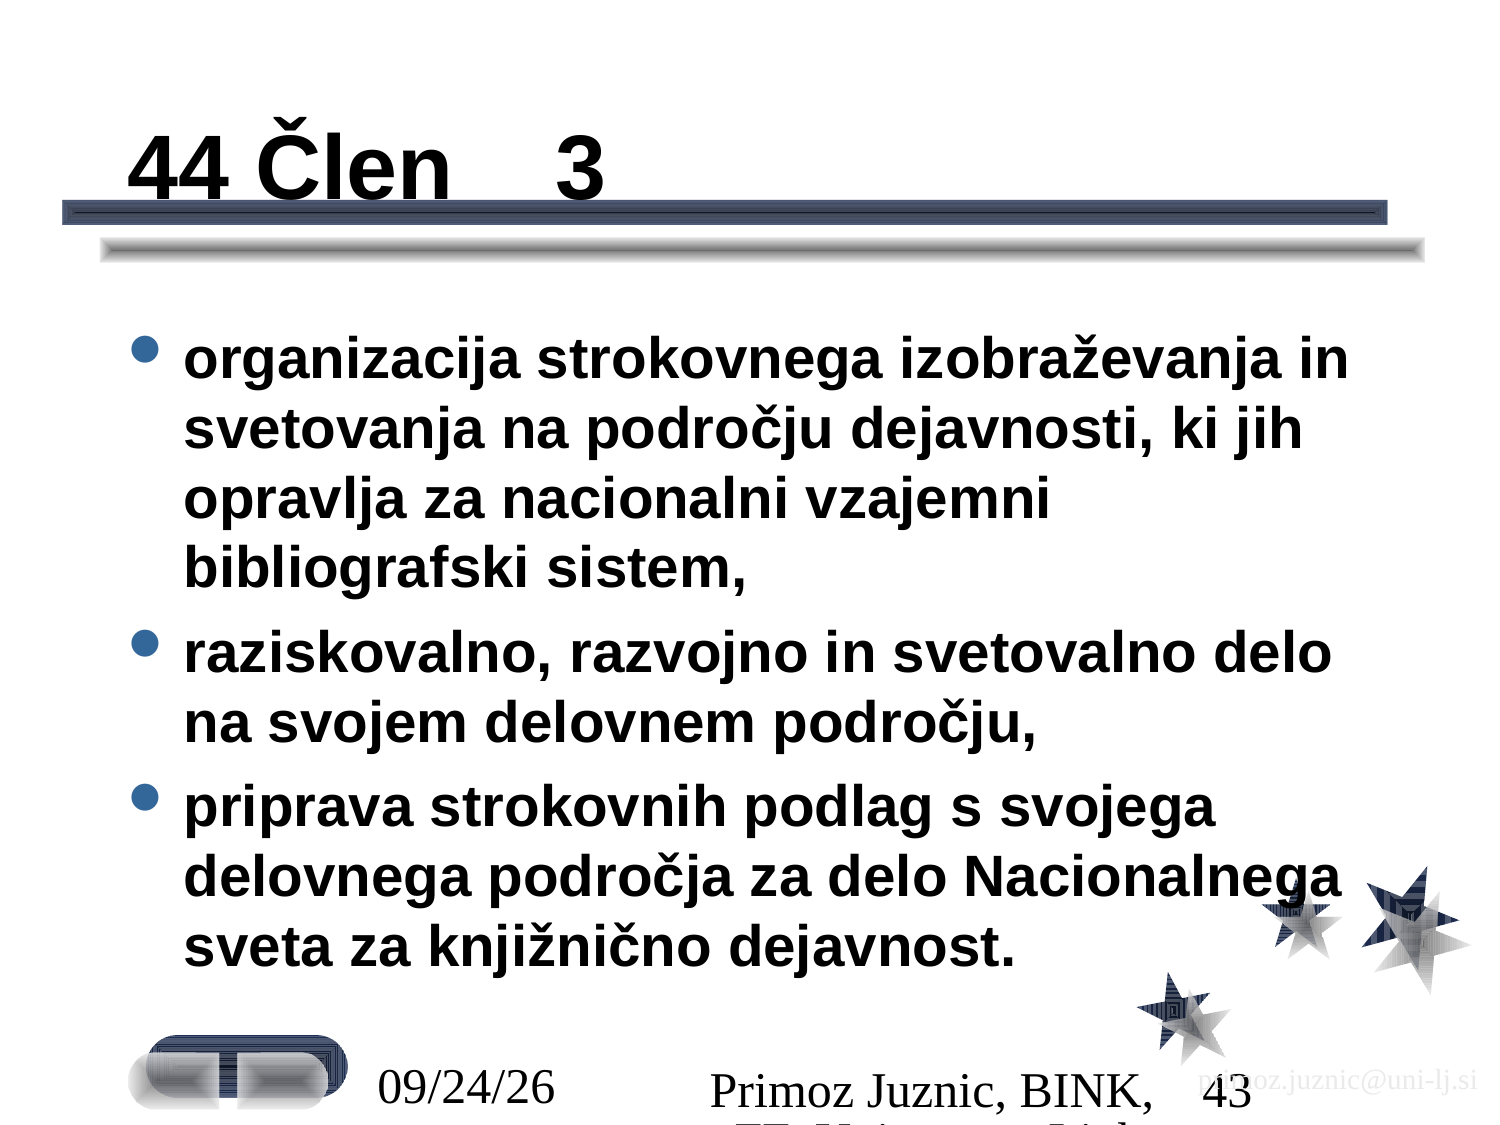

# 44 Člen 3
organizacija strokovnega izobraževanja in svetovanja na področju dejavnosti, ki jih opravlja za nacionalni vzajemni bibliografski sistem,
raziskovalno, razvojno in svetovalno delo na svojem delovnem področju,
priprava strokovnih podlag s svojega delovnega področja za delo Nacionalnega sveta za knjižnično dejavnost.
Primoz Juznic, BINK, FF, Univerza v Ljubljani
43